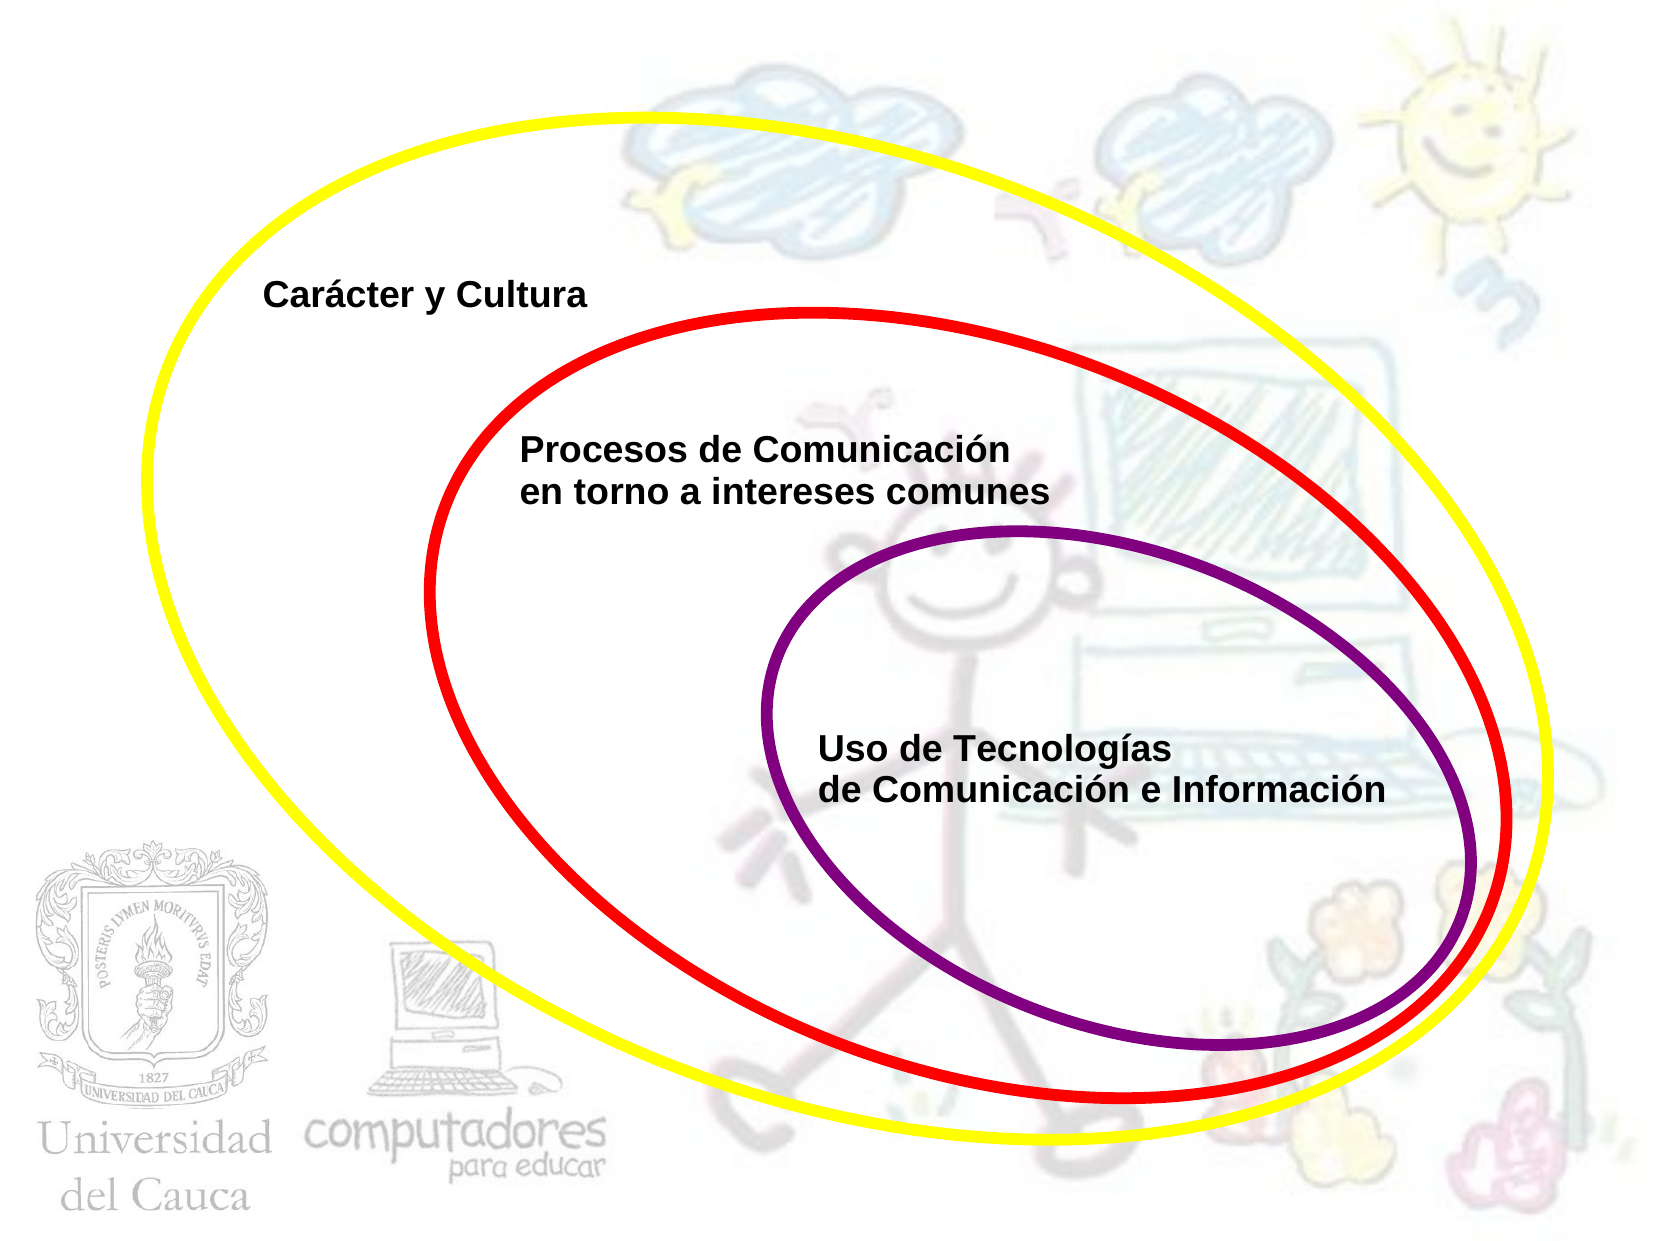

Carácter y Cultura
Procesos de Comunicación
en torno a intereses comunes
Uso de Tecnologías
de Comunicación e Información